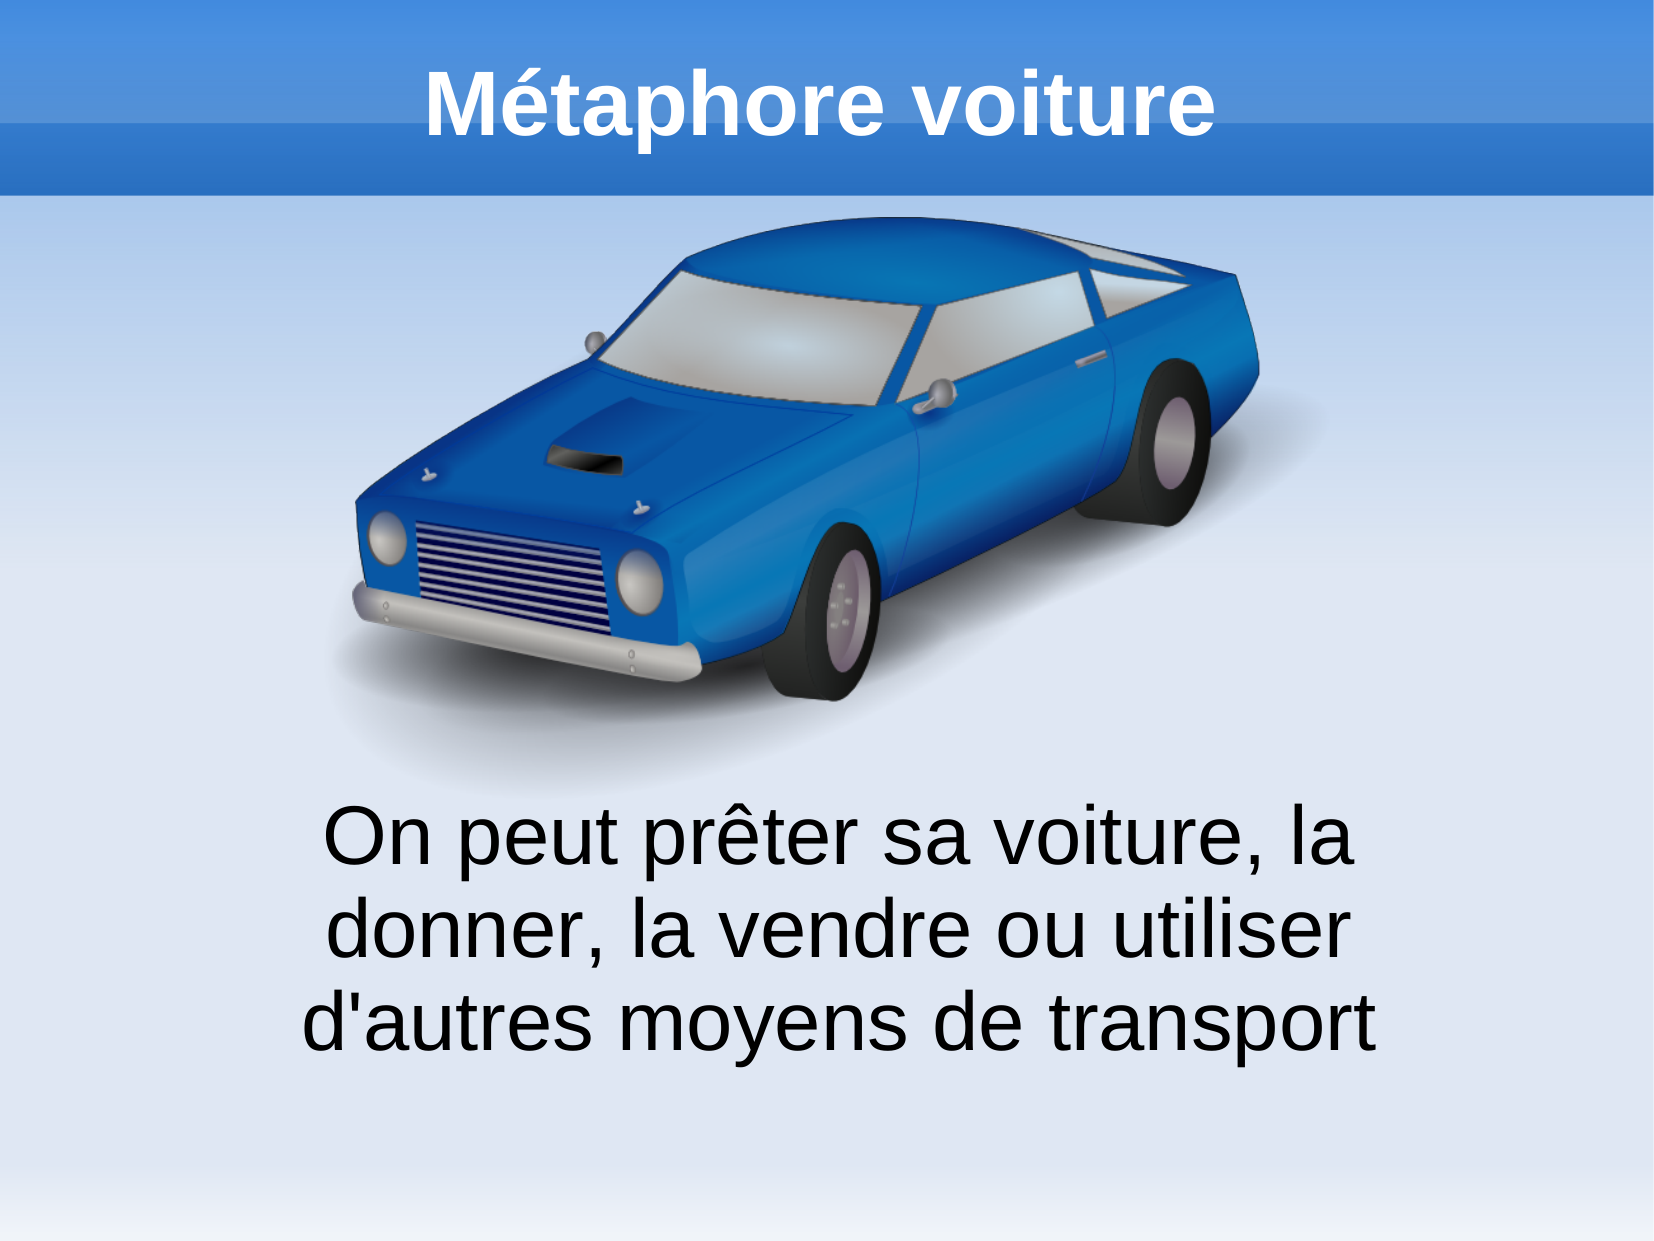

# Métaphore voiture
On peut prêter sa voiture, la donner, la vendre ou utiliser d'autres moyens de transport